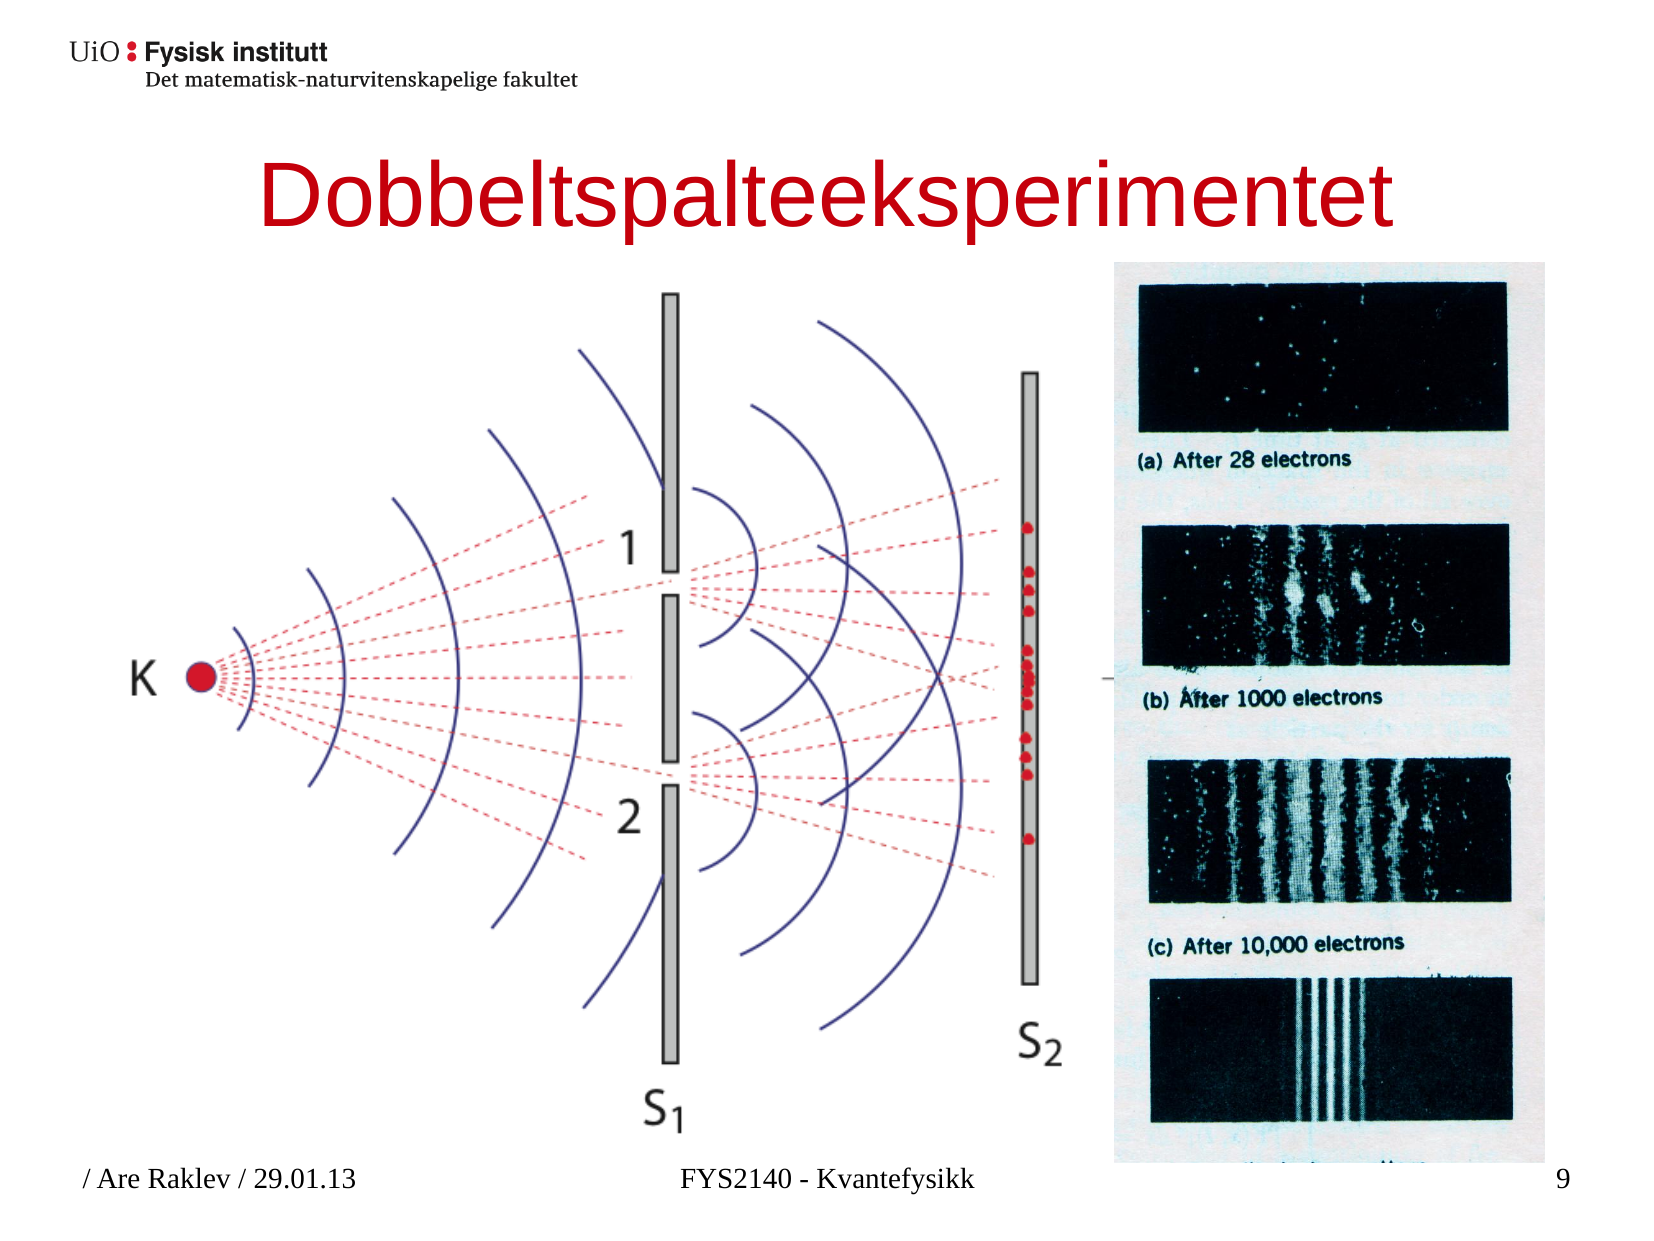

# Dobbeltspalteeksperimentet
/ Are Raklev / 29.01.13
FYS2140 - Kvantefysikk
9